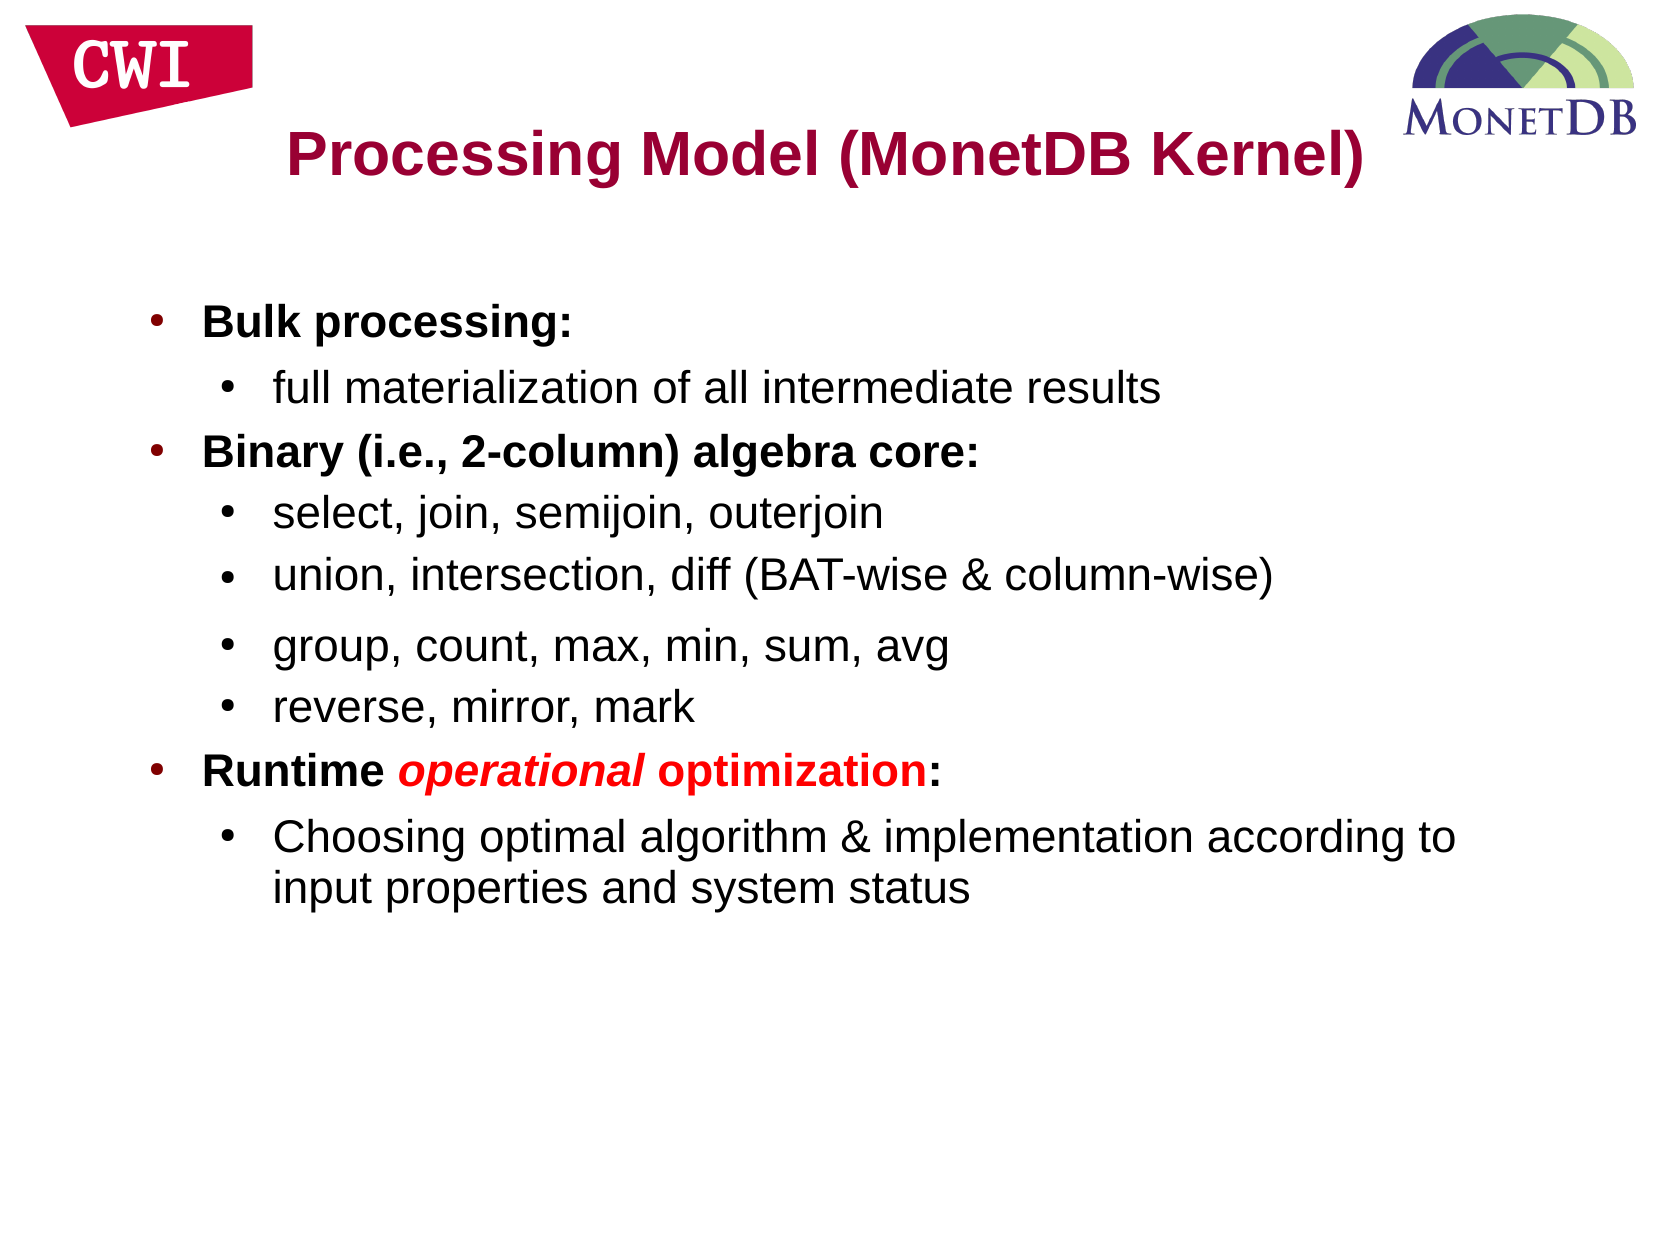

Processing Model (MonetDB Kernel)‏
# Bulk processing:
full materialization of all intermediate results
Binary (i.e., 2-column) algebra core:
select, join, semijoin, outerjoin
union, intersection, diff (BAT-wise & column-wise)‏
group, count, max, min, sum, avg
reverse, mirror, mark
Runtime operational optimization:
Choosing optimal algorithm & implementation according to input properties and system status